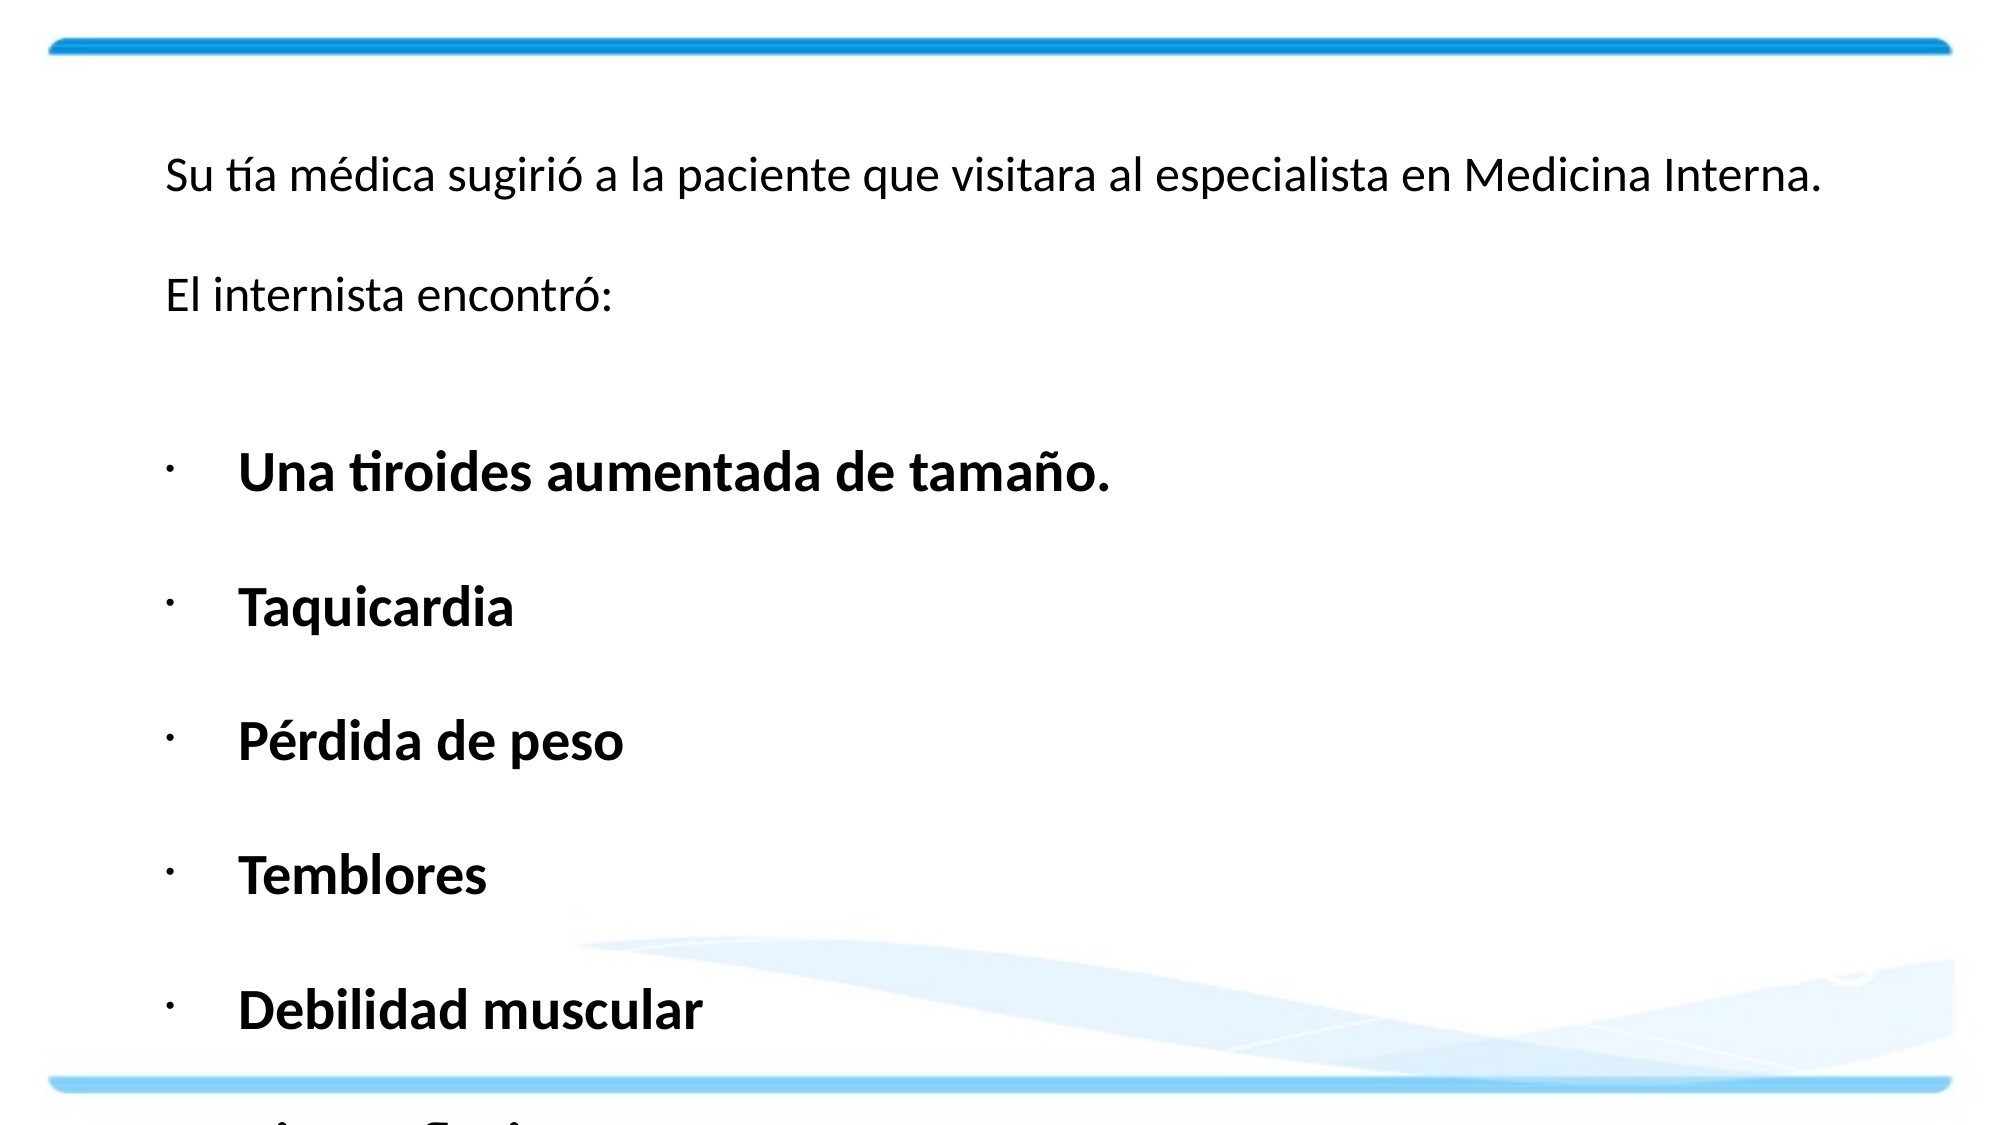

Su tía médica sugirió a la paciente que visitara al especialista en Medicina Interna.
El internista encontró:
# Una tiroides aumentada de tamaño.
Taquicardia
Pérdida de peso
Temblores
Debilidad muscular
Hiperreflexia